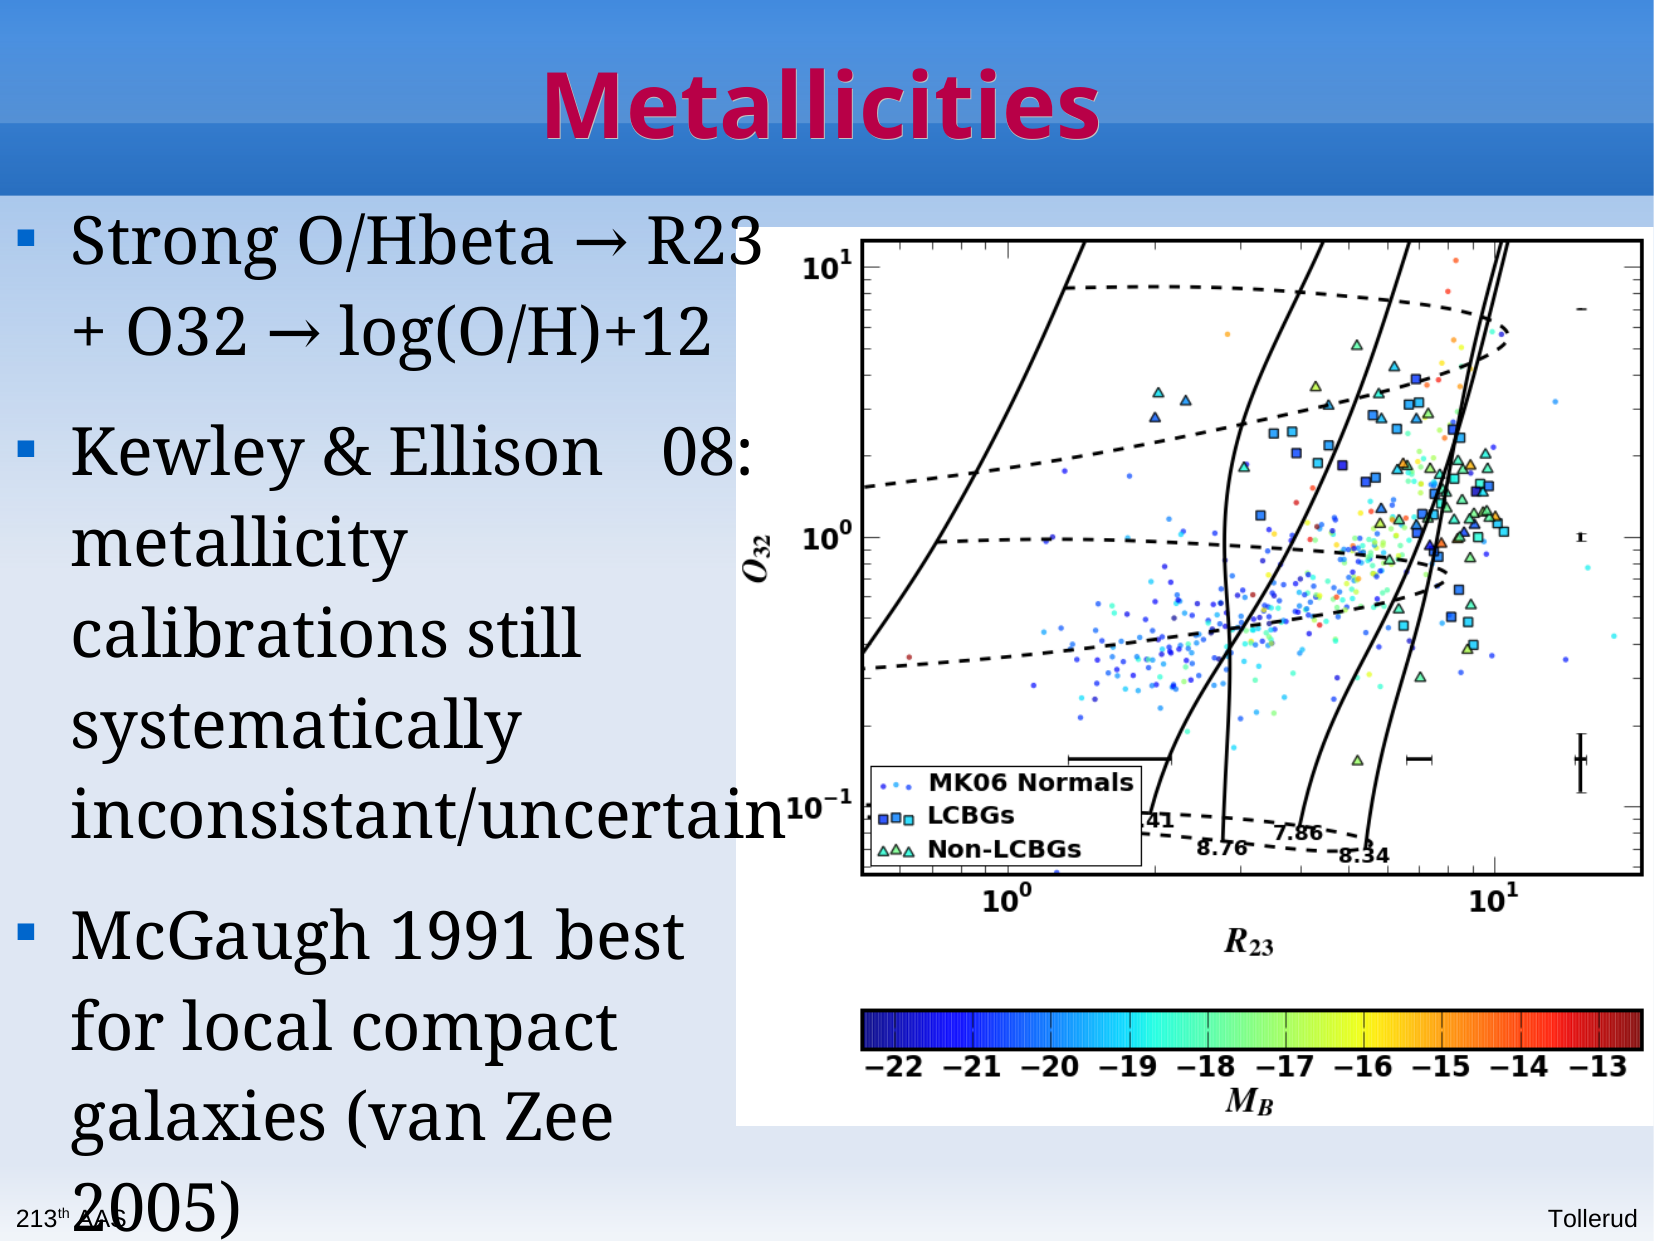

# Metallicities
Strong O/Hbeta → R23 + O32 → log(O/H)+12
Kewley & Ellison 	08: metallicity calibrations still systematically inconsistant/uncertain
McGaugh 1991 best for local compact galaxies (van Zee 2005)
Comparison sample: Moustakas & Kennicutt 06